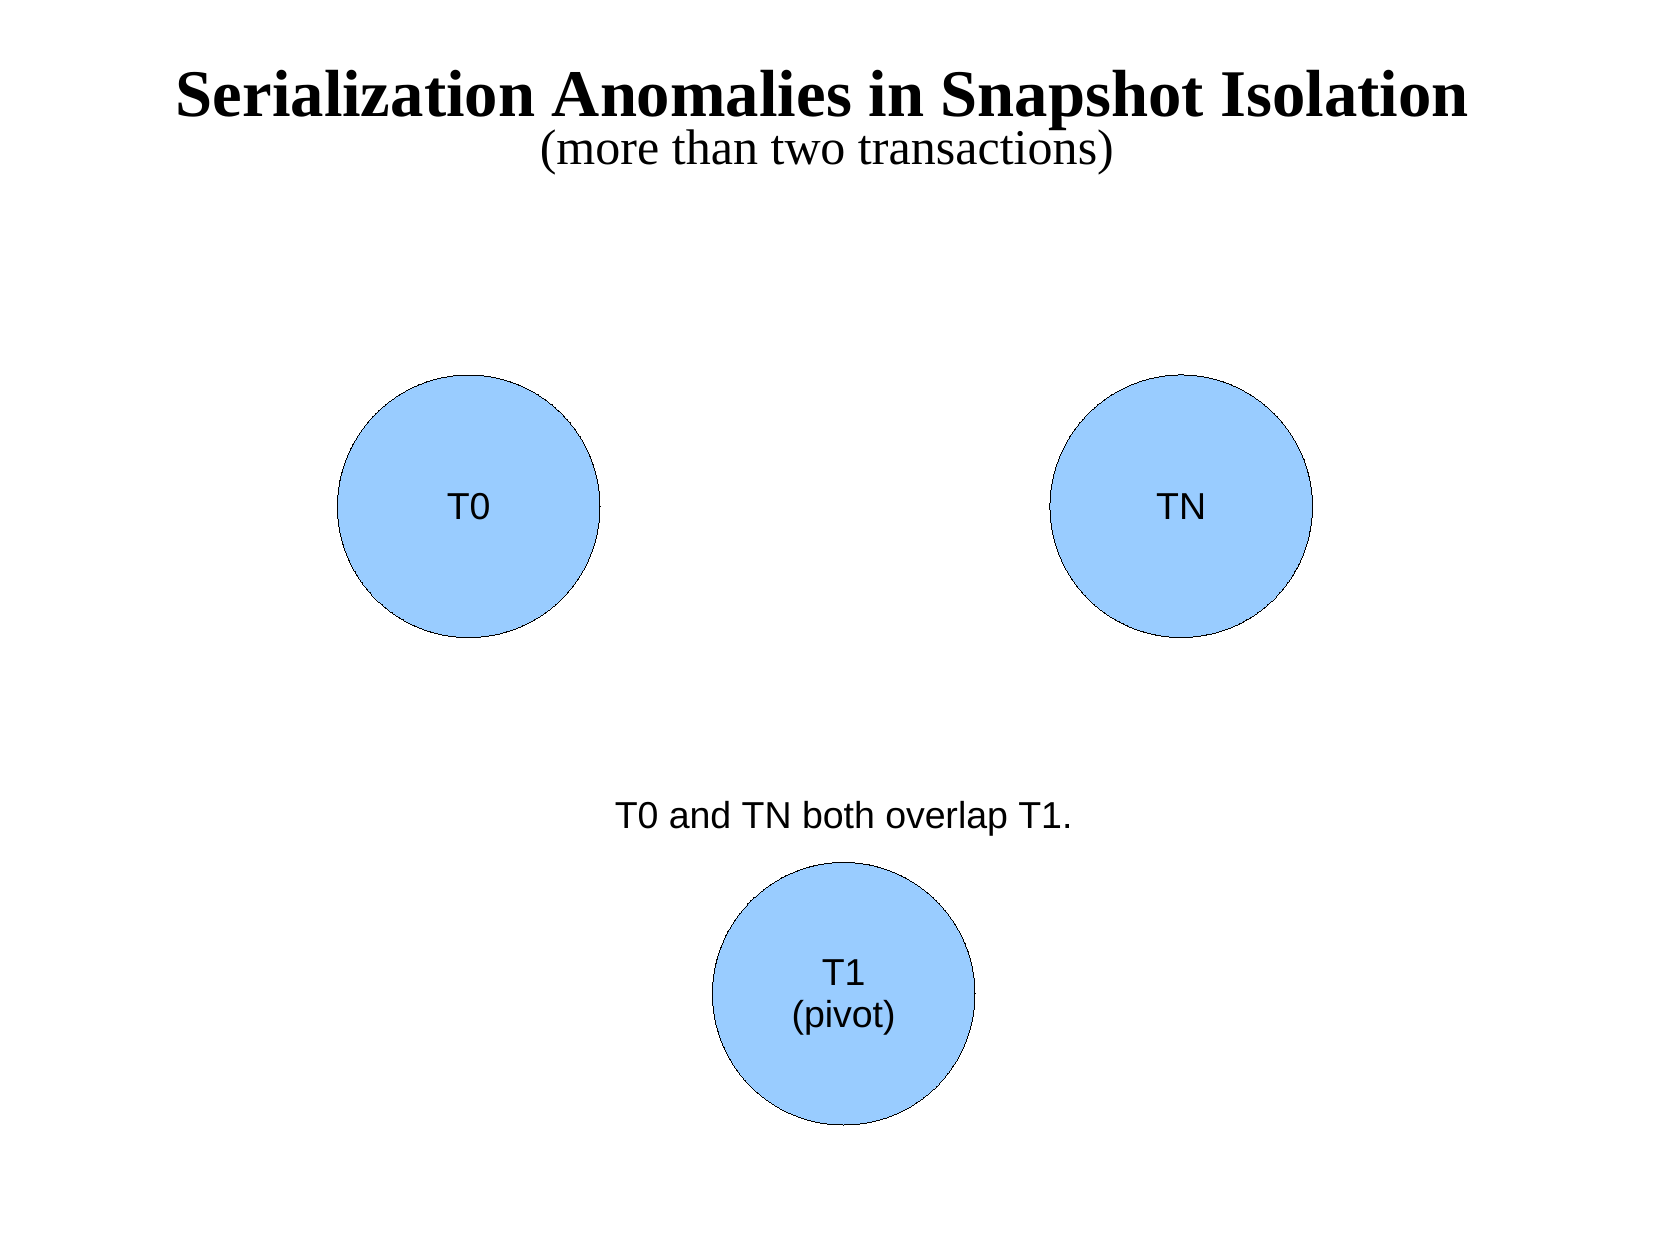

# Serialization Anomalies in Snapshot Isolation
(more than two transactions)
TN
T0
T0 and TN both overlap T1.
T1
(pivot)